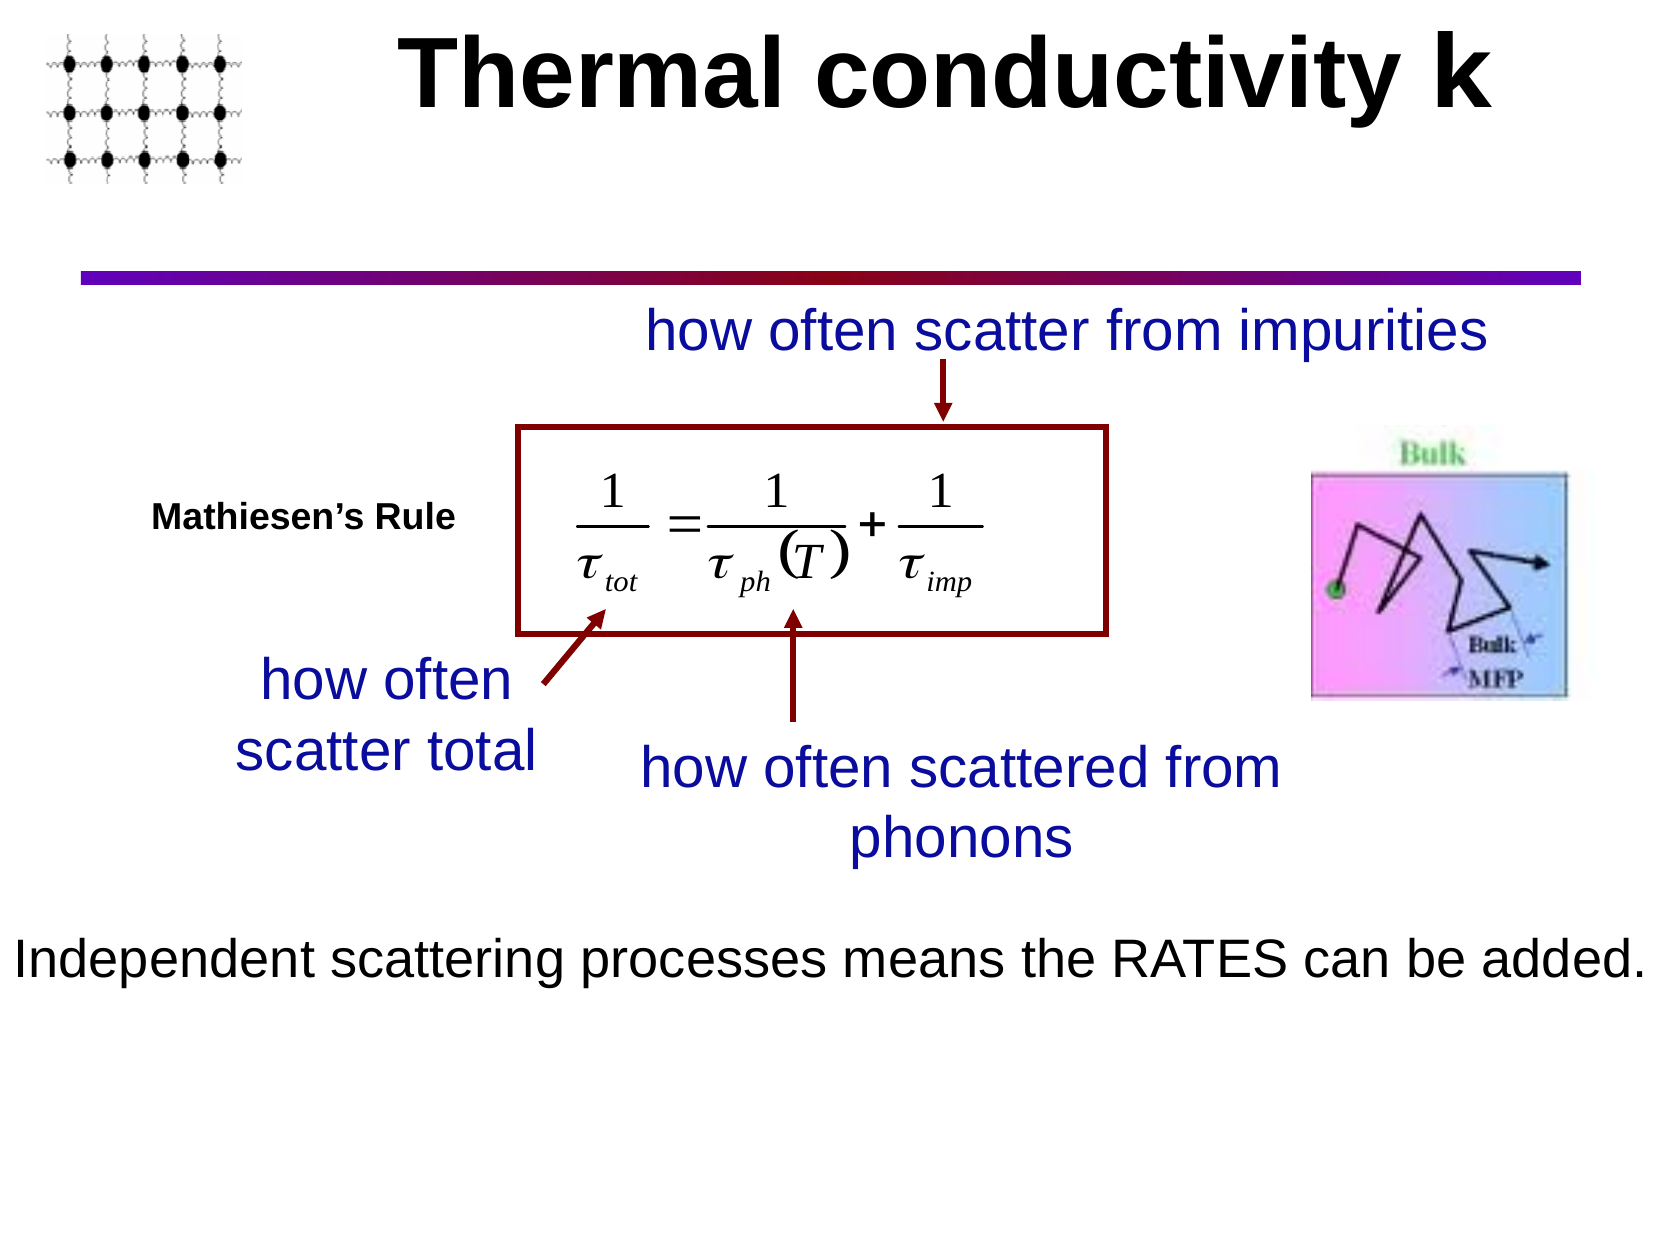

# Thermal conductivity k
how often scatter from impurities
Mathiesen’s Rule
how often scatter total
how often scattered from phonons
Independent scattering processes means the RATES can be added.